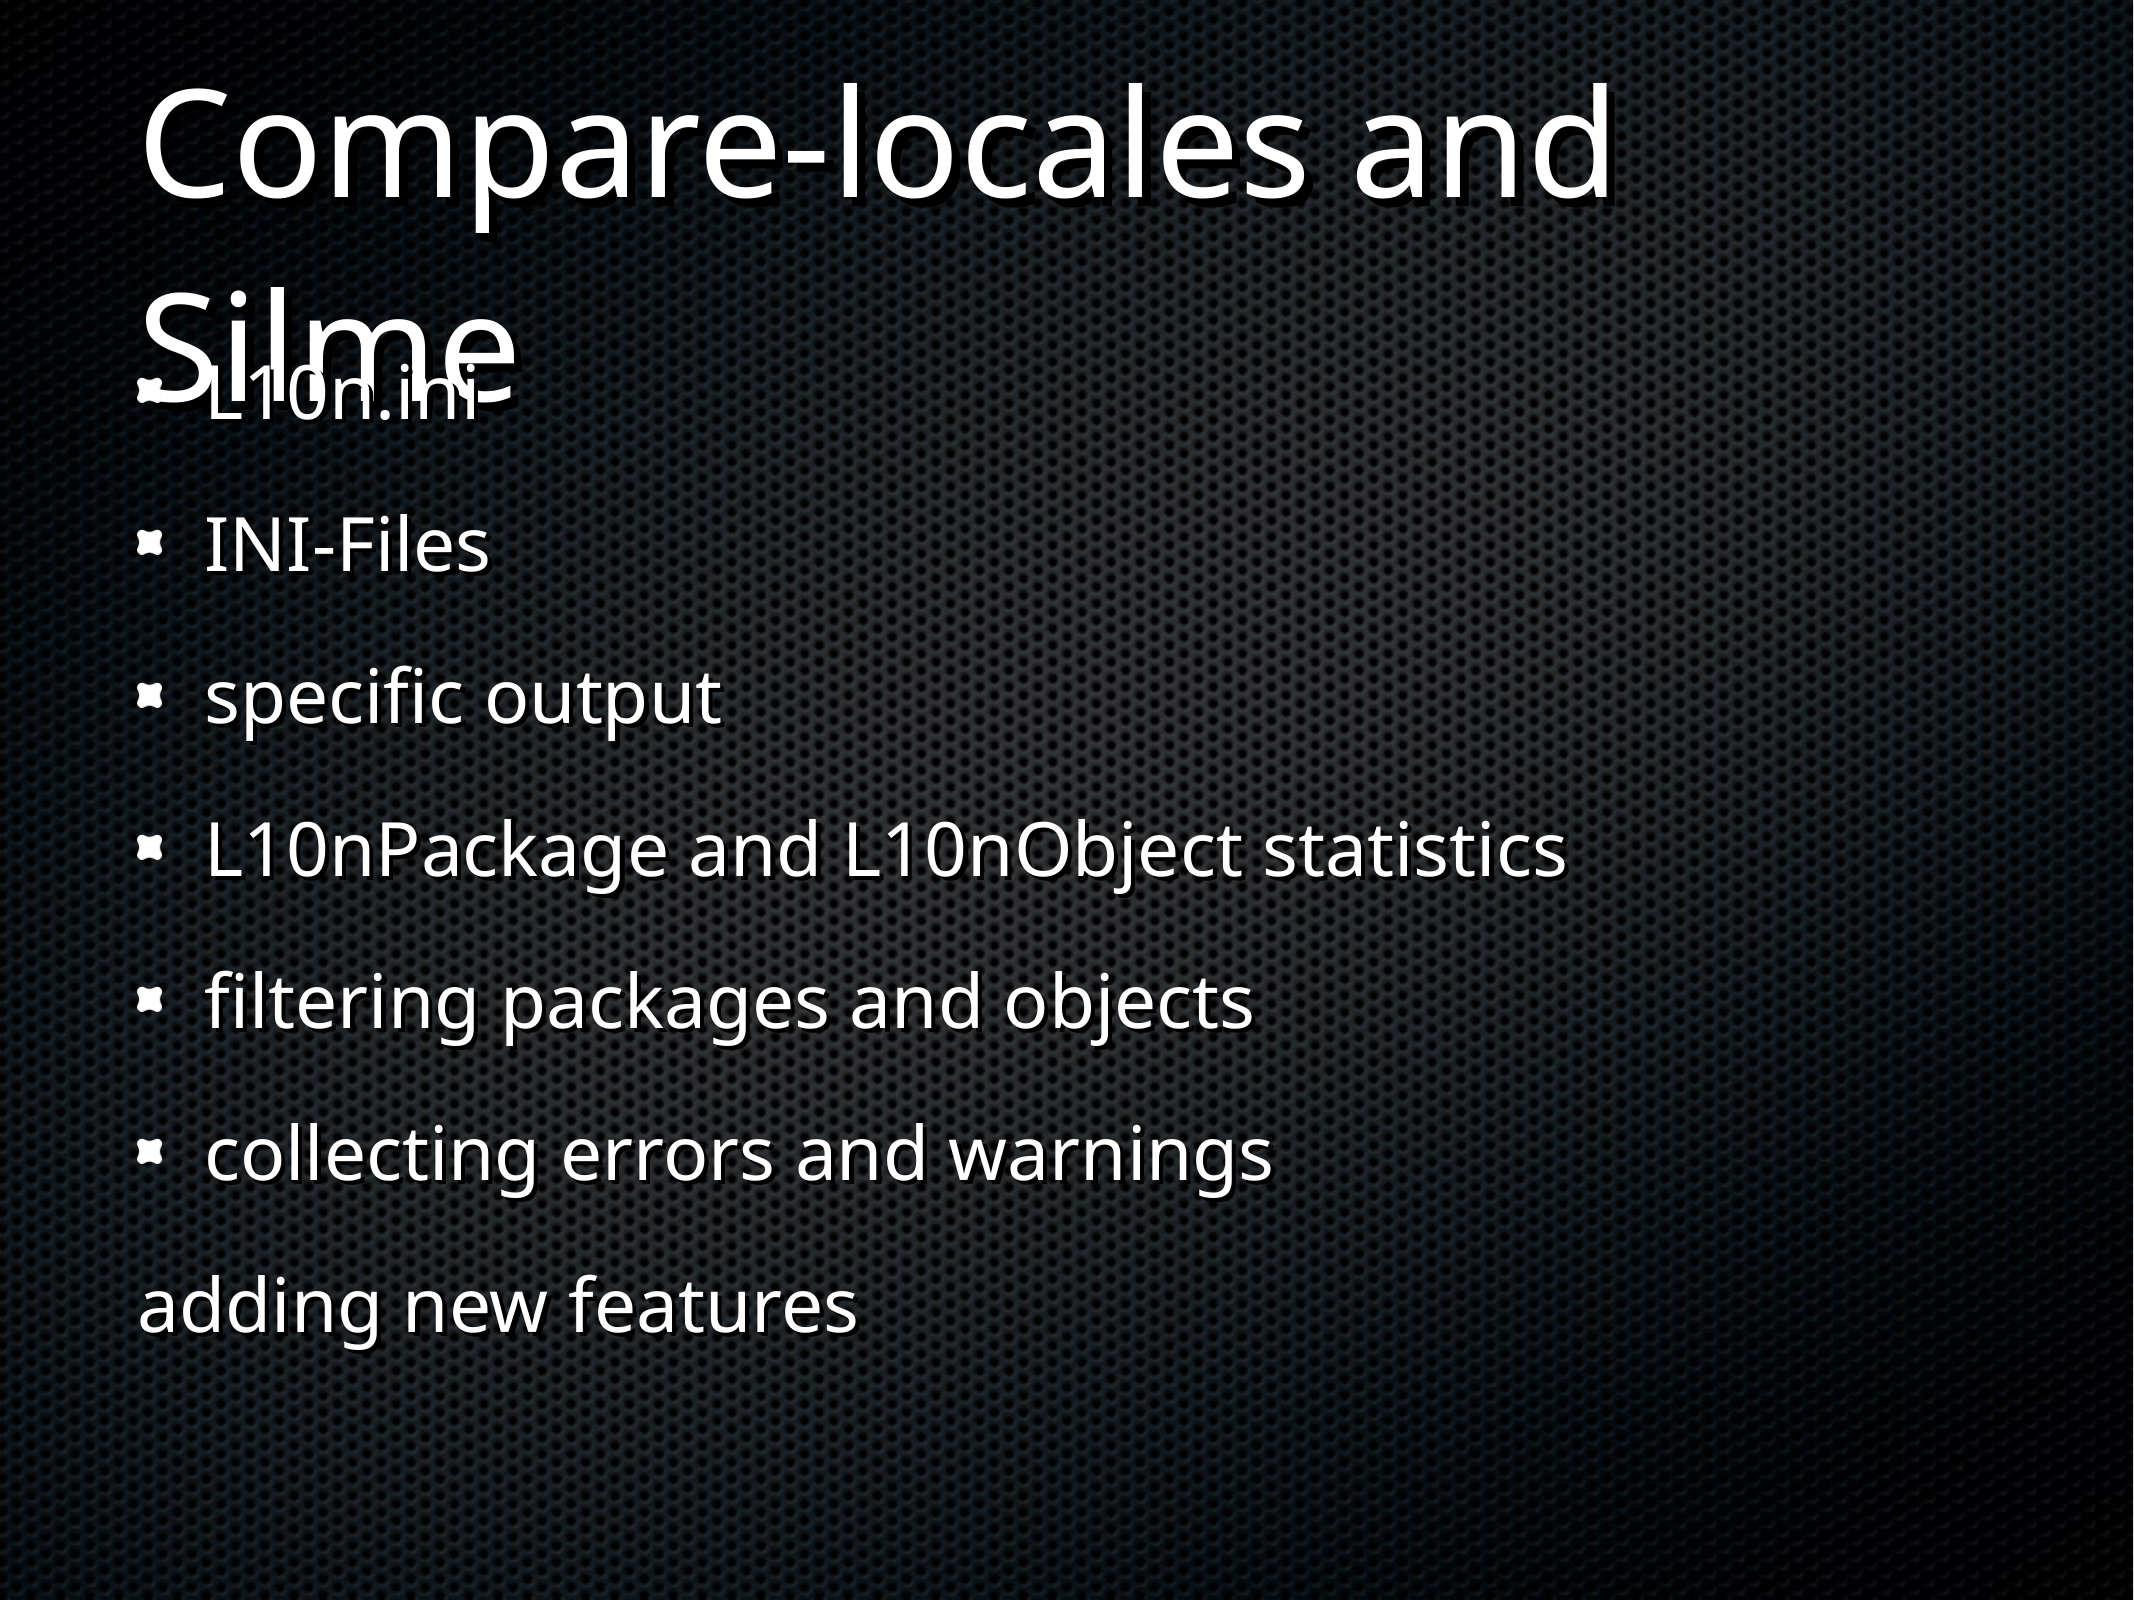

# Compare-locales and Silme
L10n.ini
INI-Files
specific output
L10nPackage and L10nObject statistics
filtering packages and objects
collecting errors and warnings
adding new features